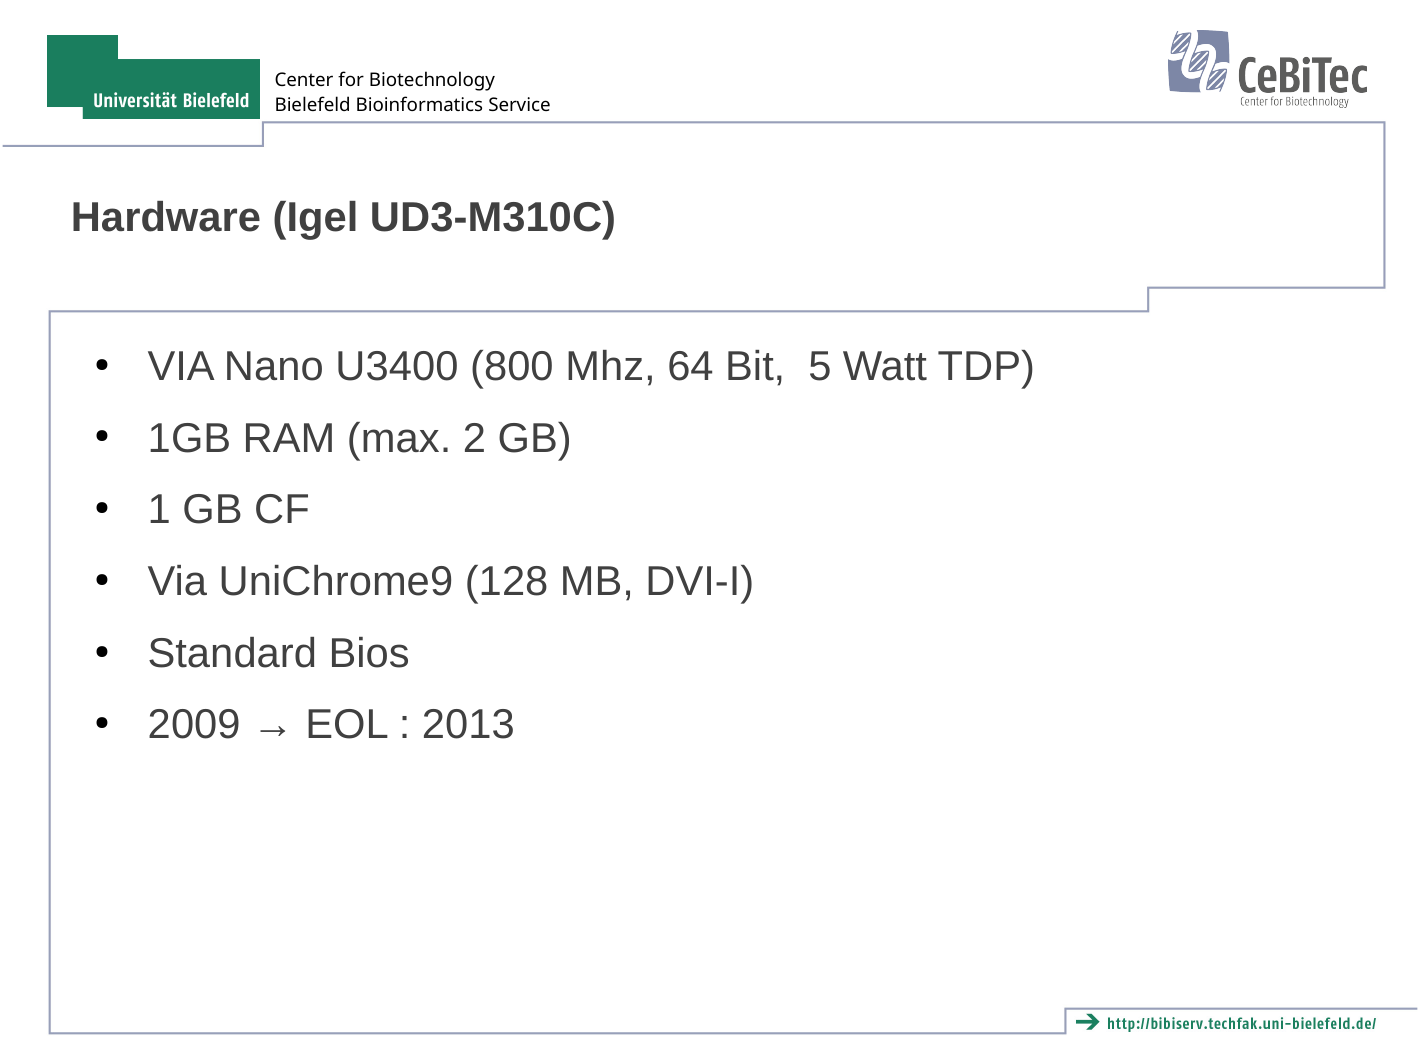

# Hardware (Igel UD3-M310C)
VIA Nano U3400 (800 Mhz, 64 Bit, 5 Watt TDP)
1GB RAM (max. 2 GB)
1 GB CF
Via UniChrome9 (128 MB, DVI-I)
Standard Bios
2009 → EOL : 2013